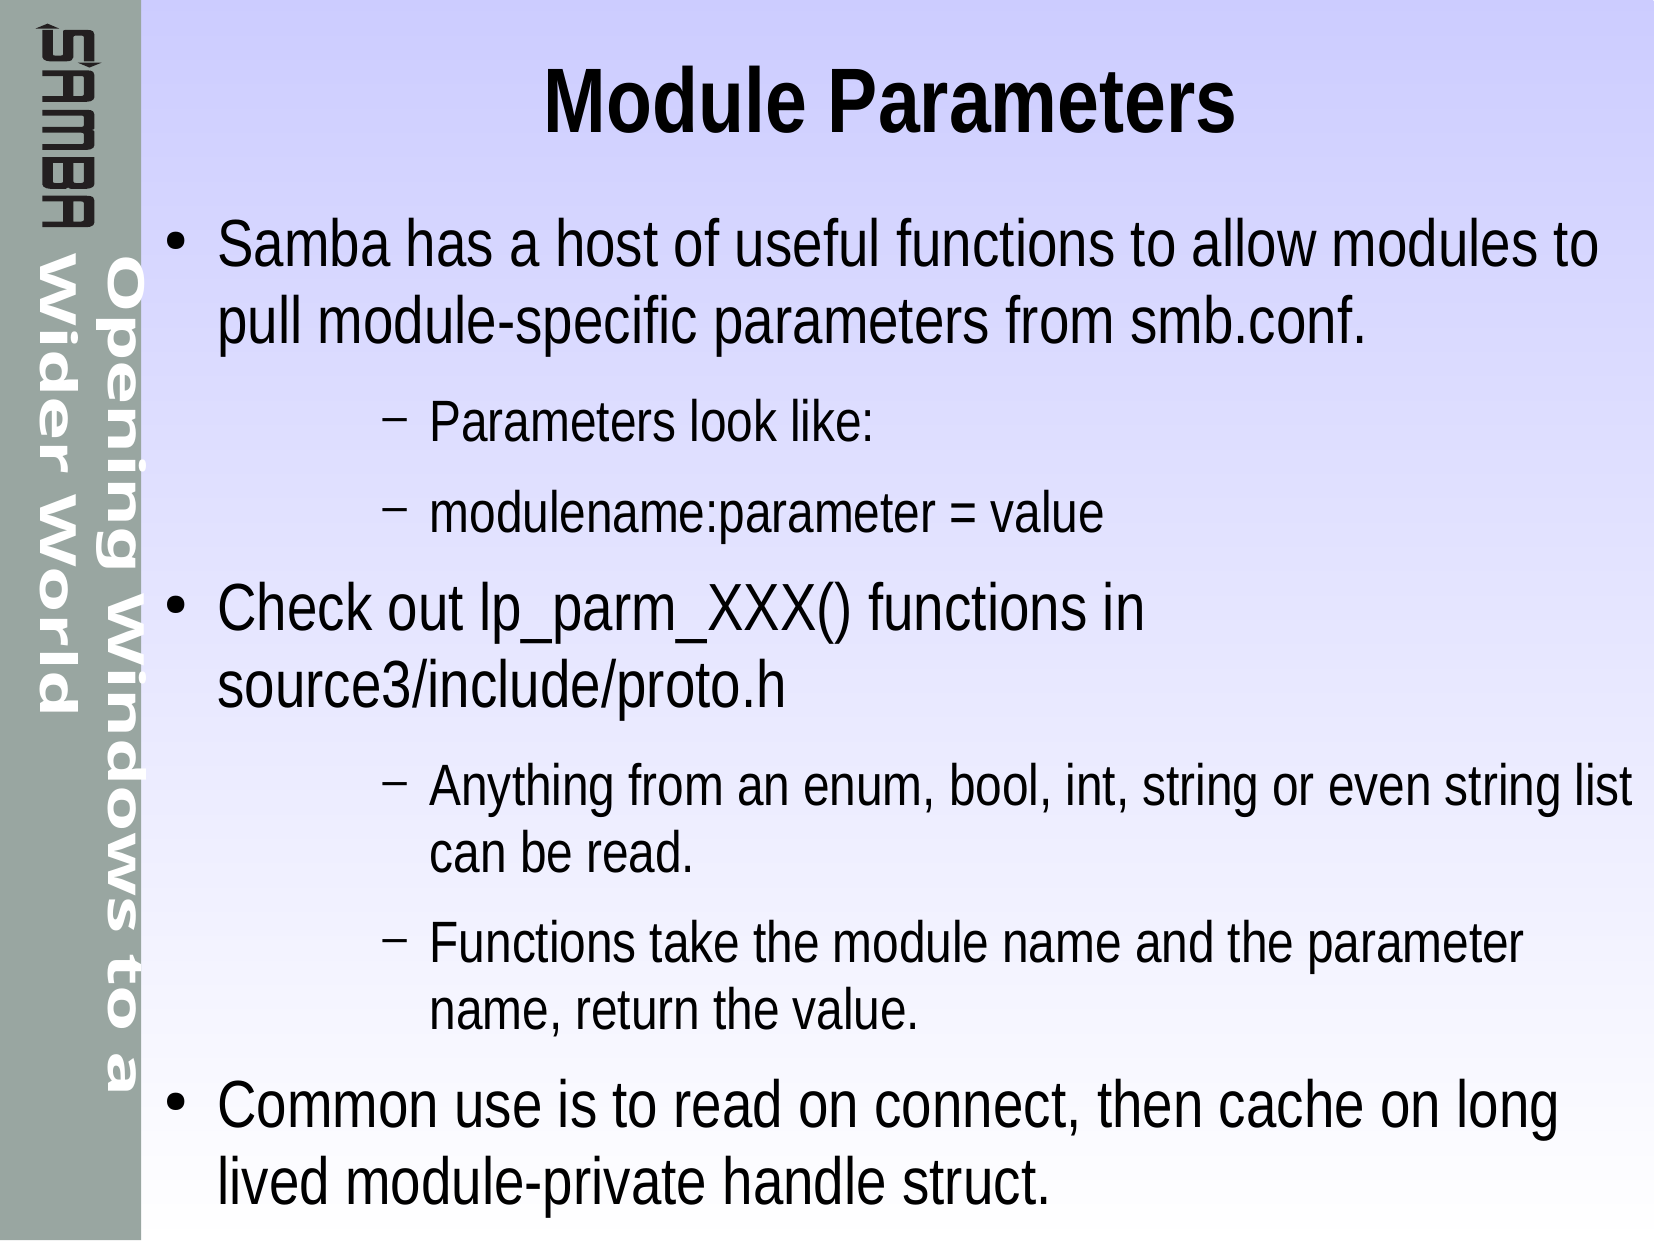

# Module Parameters
Samba has a host of useful functions to allow modules to pull module-specific parameters from smb.conf.
Parameters look like:
modulename:parameter = value
Check out lp_parm_XXX() functions in source3/include/proto.h
Anything from an enum, bool, int, string or even string list can be read.
Functions take the module name and the parameter name, return the value.
Common use is to read on connect, then cache on long lived module-private handle struct.